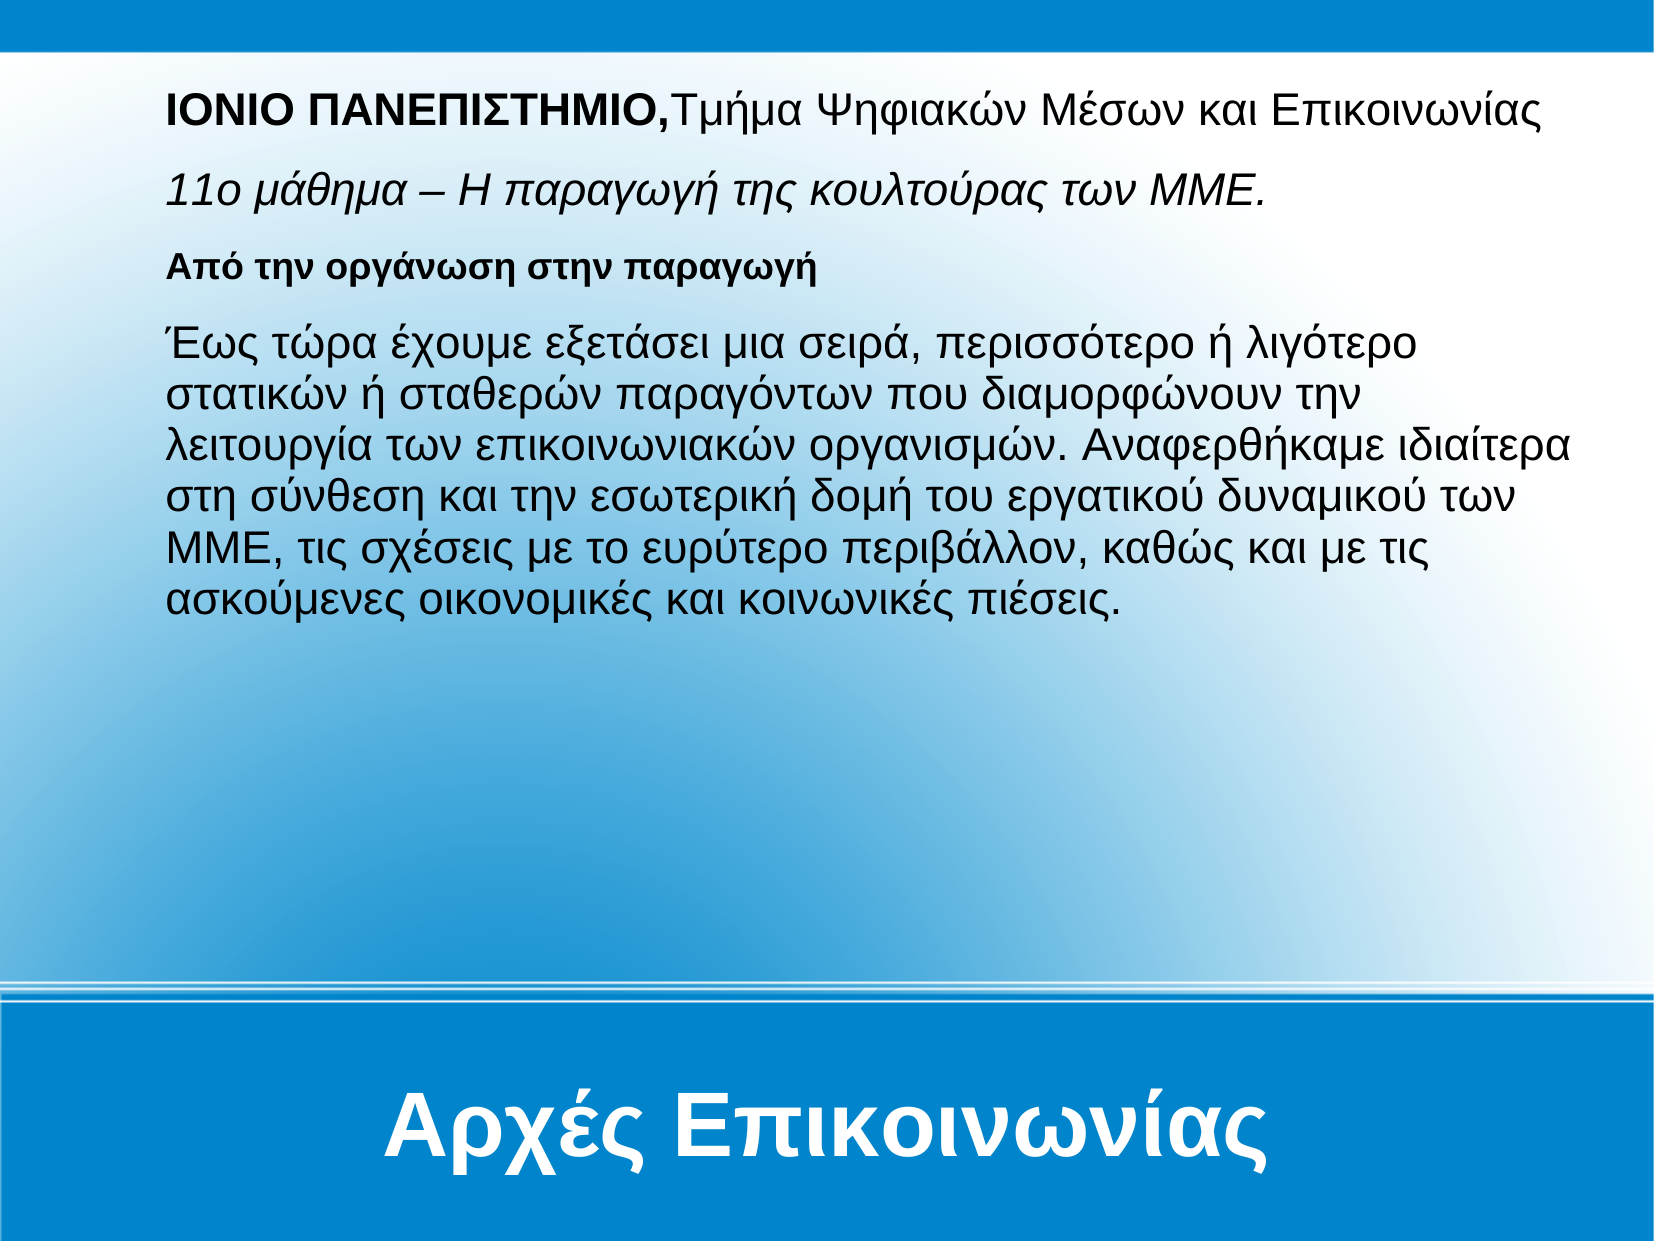

ΙΟΝΙΟ ΠΑΝΕΠΙΣΤΗΜΙΟ,Τμήμα Ψηφιακών Μέσων και Επικοινωνίας
11ο μάθημα – Η παραγωγή της κουλτούρας των ΜΜΕ.
Από την οργάνωση στην παραγωγή
Έως τώρα έχουμε εξετάσει μια σειρά, περισσότερο ή λιγότερο στατικών ή σταθερών παραγόντων που διαμορφώνουν την λειτουργία των επικοινωνιακών οργανισμών. Αναφερθήκαμε ιδιαίτερα στη σύνθεση και την εσωτερική δομή του εργατικού δυναμικού των ΜΜΕ, τις σχέσεις με το ευρύτερο περιβάλλον, καθώς και με τις ασκούμενες οικονομικές και κοινωνικές πιέσεις.
# Αρχές Επικοινωνίας